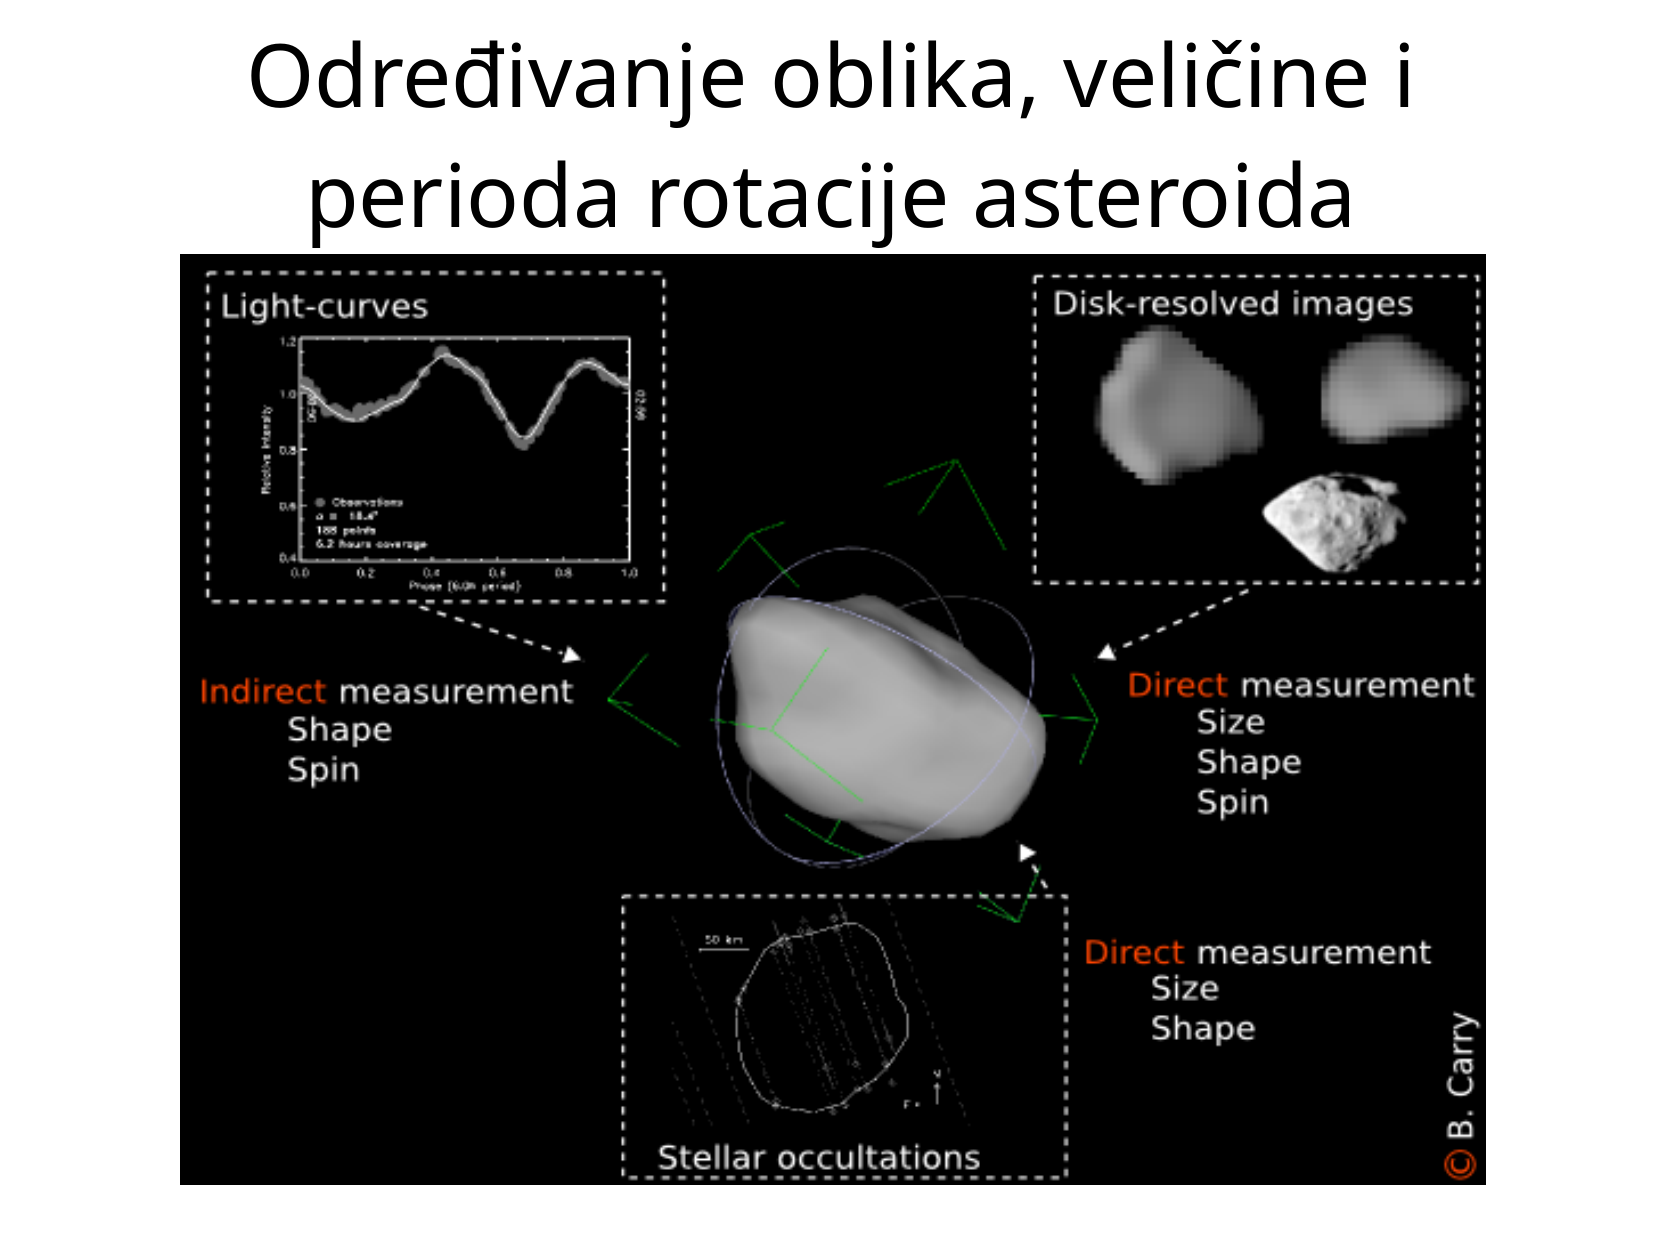

# Određivanje oblika, veličine i perioda rotacije asteroida